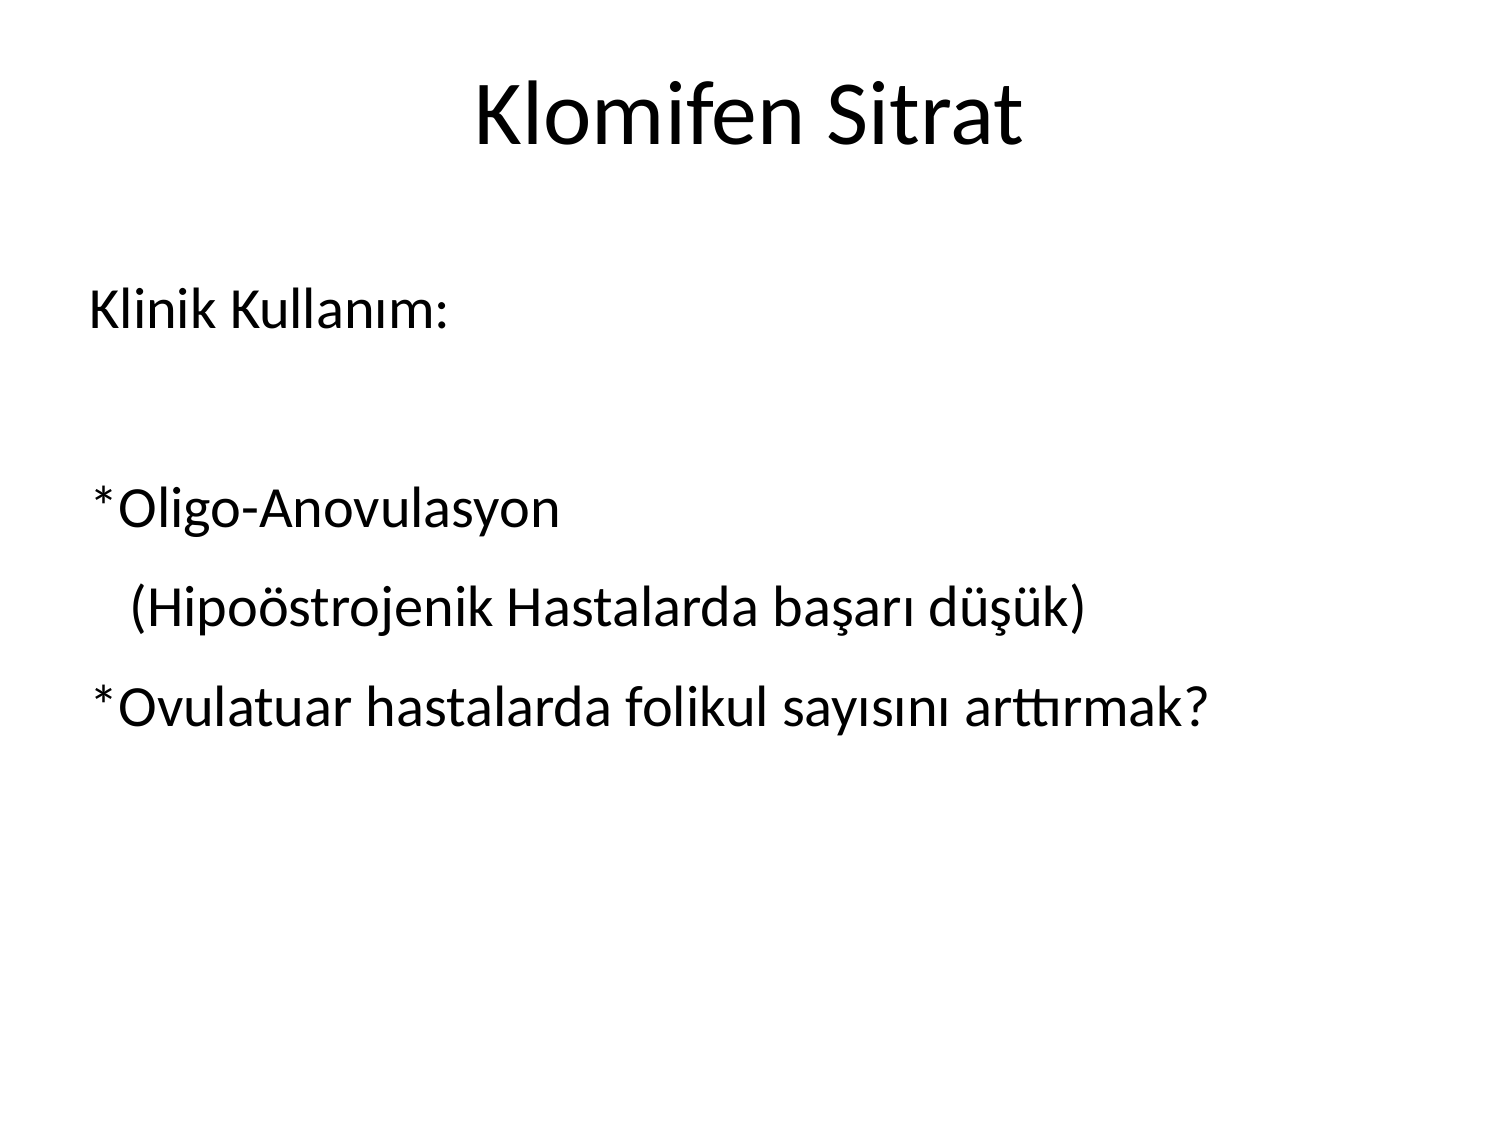

# Klomifen Sitrat
Klinik Kullanım:
*Oligo-Anovulasyon
 (Hipoöstrojenik Hastalarda başarı düşük)
*Ovulatuar hastalarda folikul sayısını arttırmak?